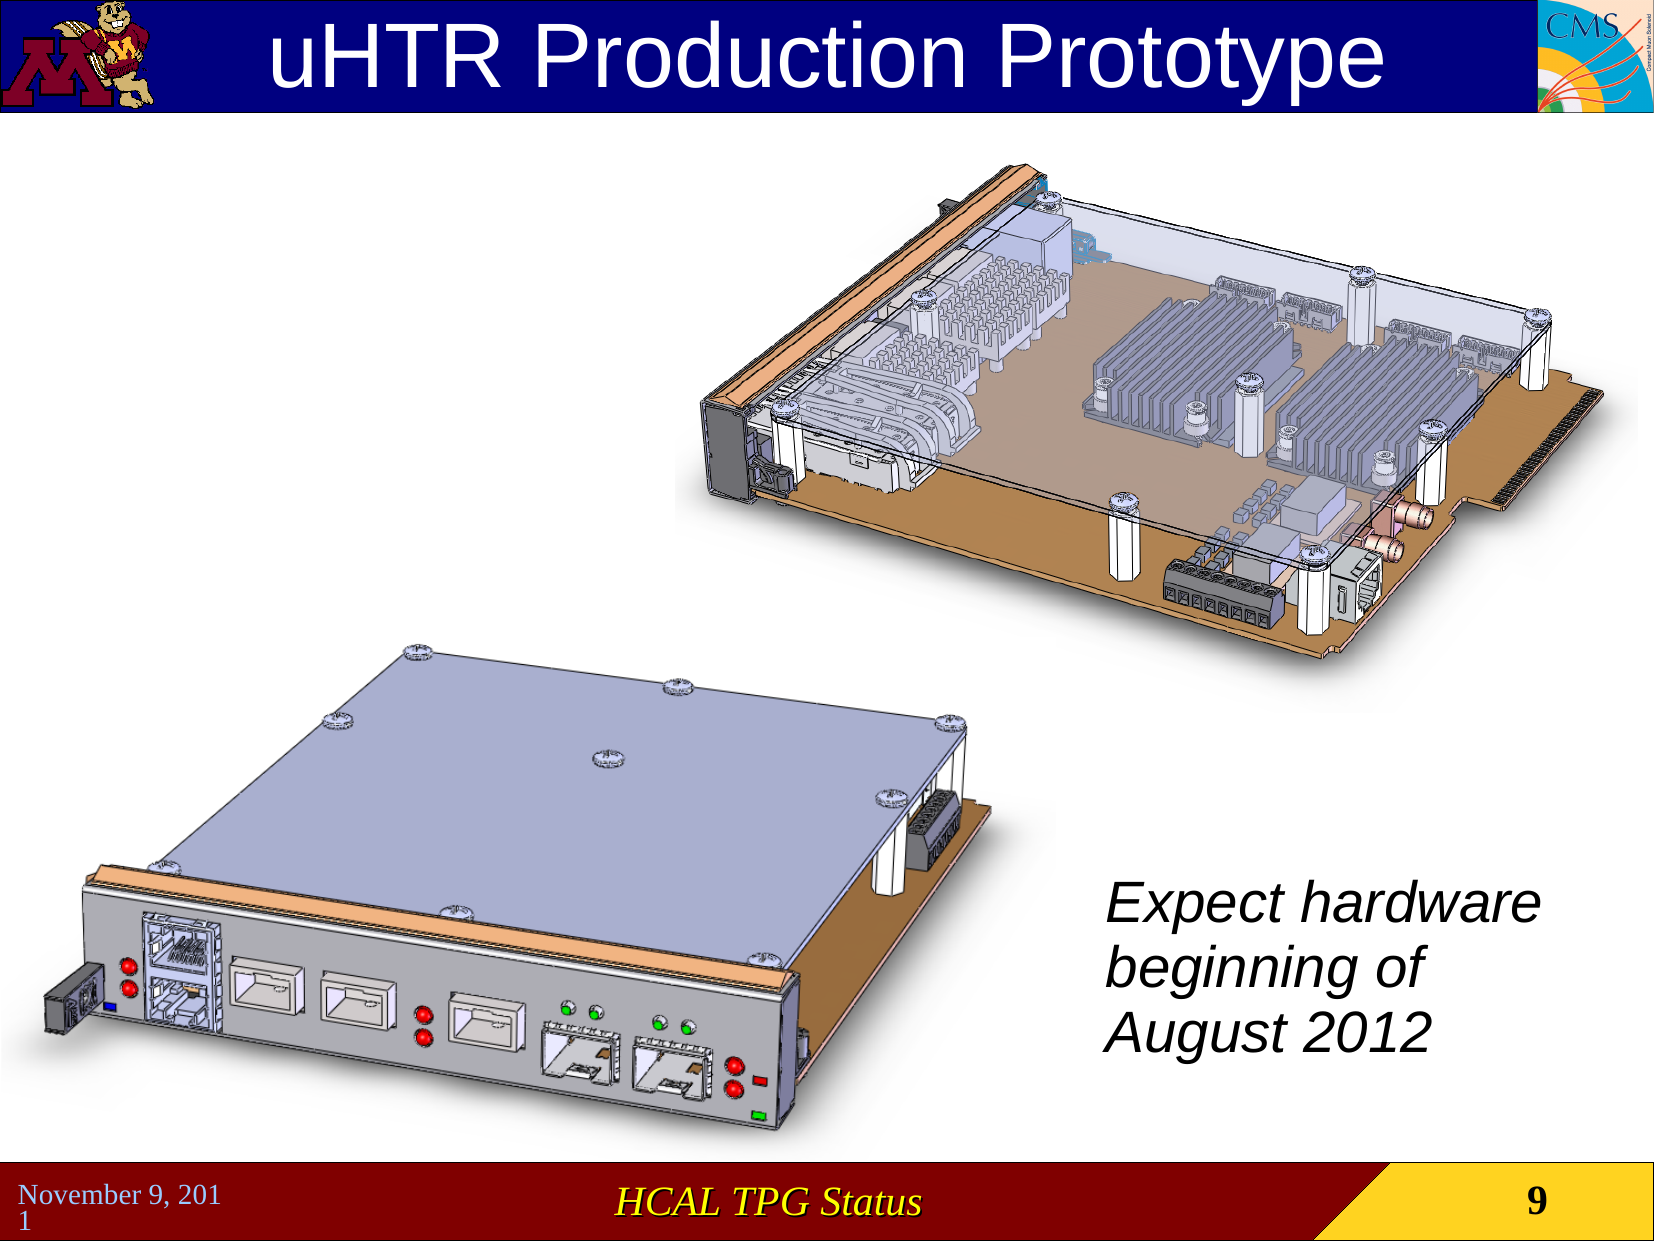

# uHTR Production Prototype
Expect hardware
beginning of
August 2012
HCAL TPG Status
9
November 9, 2011